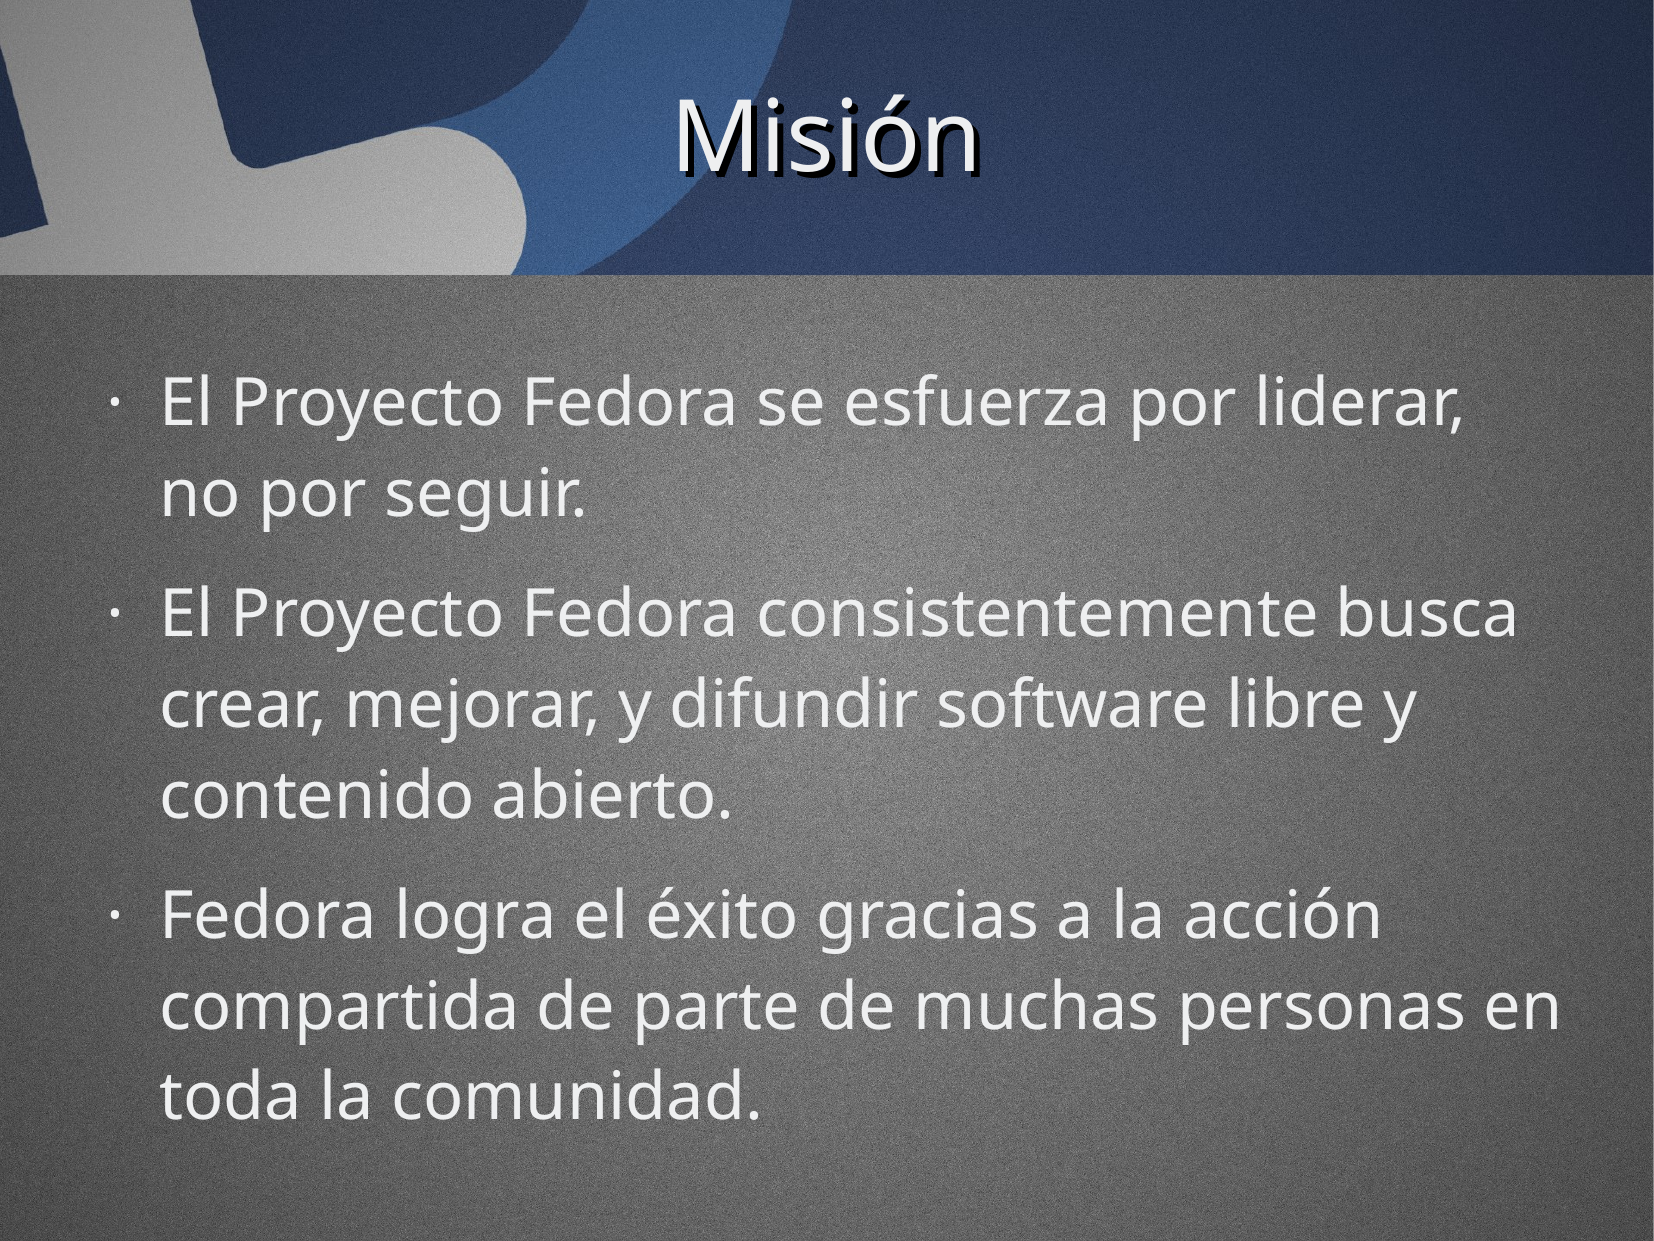

# Misión
El Proyecto Fedora se esfuerza por liderar, no por seguir.
El Proyecto Fedora consistentemente busca crear, mejorar, y difundir software libre y contenido abierto.
Fedora logra el éxito gracias a la acción compartida de parte de muchas personas en toda la comunidad.